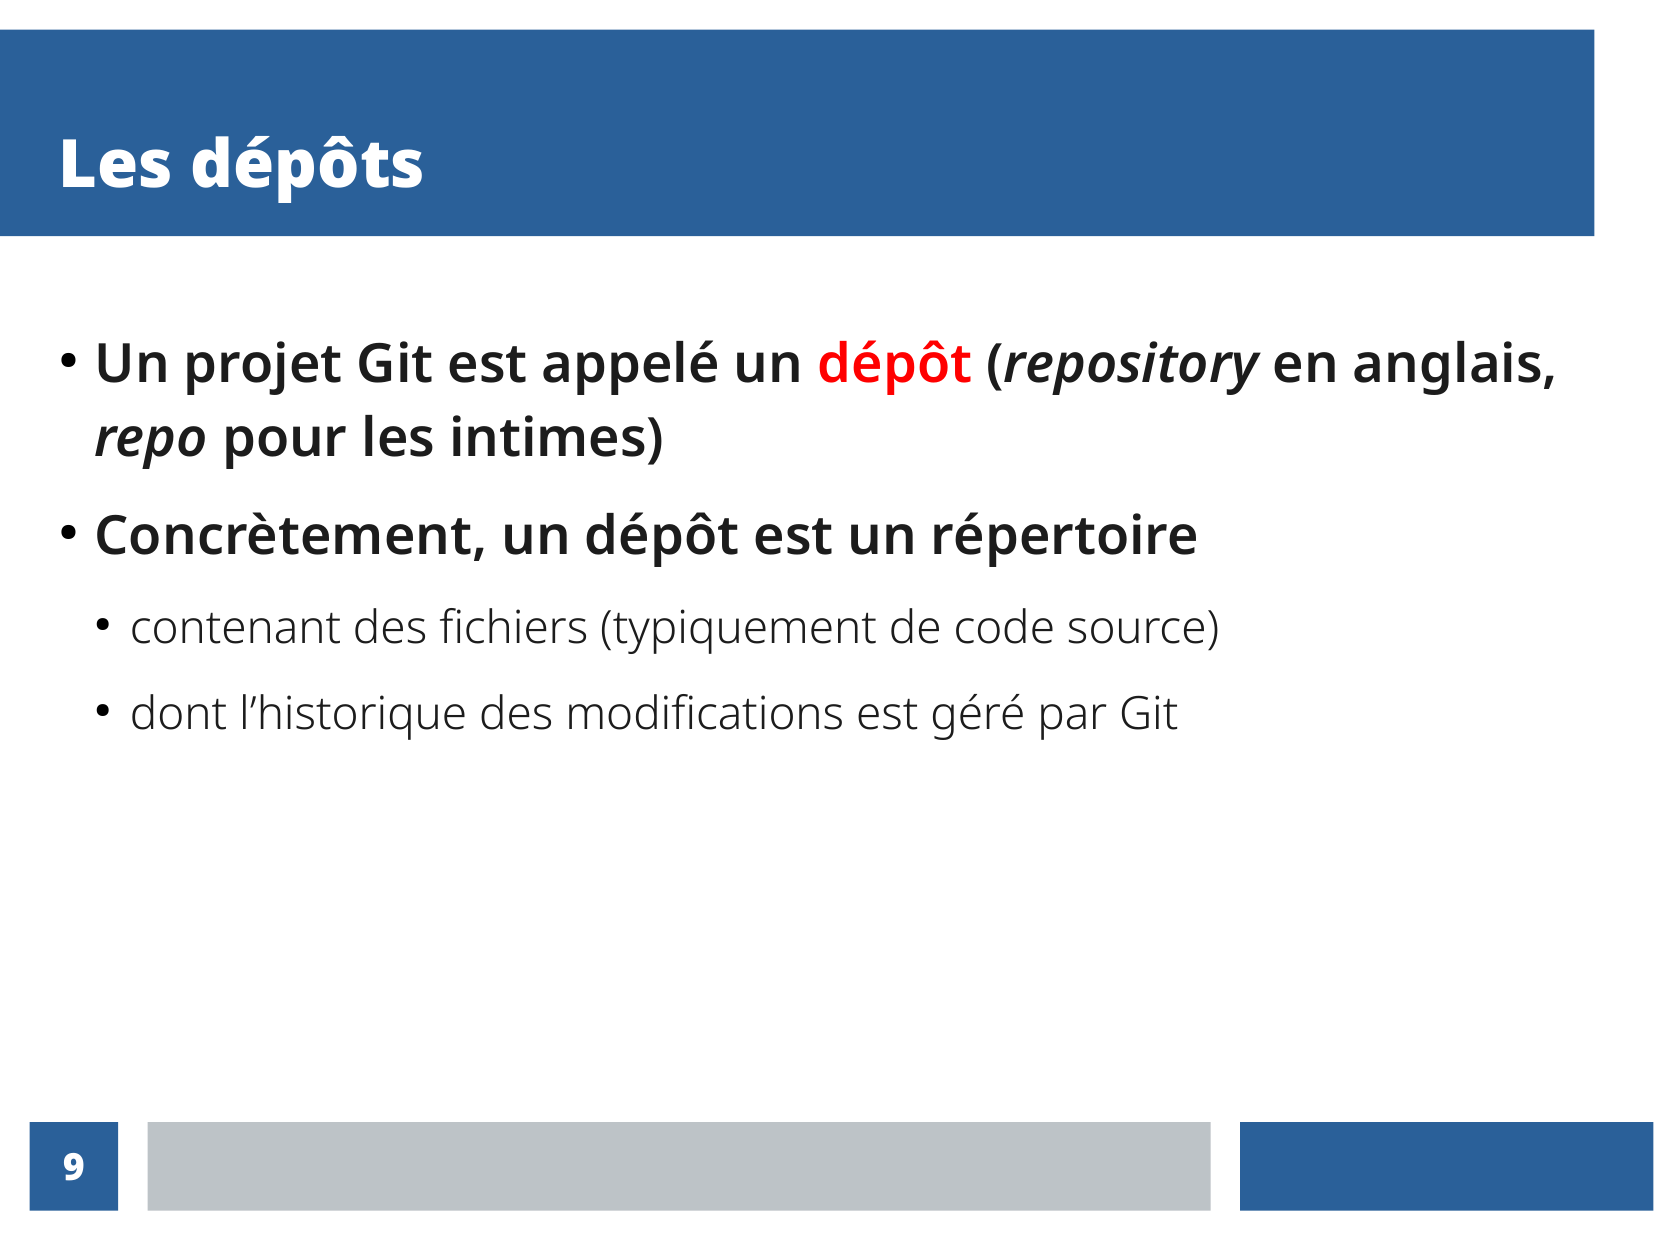

# Les dépôts
Un projet Git est appelé un dépôt (repository en anglais, repo pour les intimes)
Concrètement, un dépôt est un répertoire
contenant des fichiers (typiquement de code source)
dont l’historique des modifications est géré par Git
9